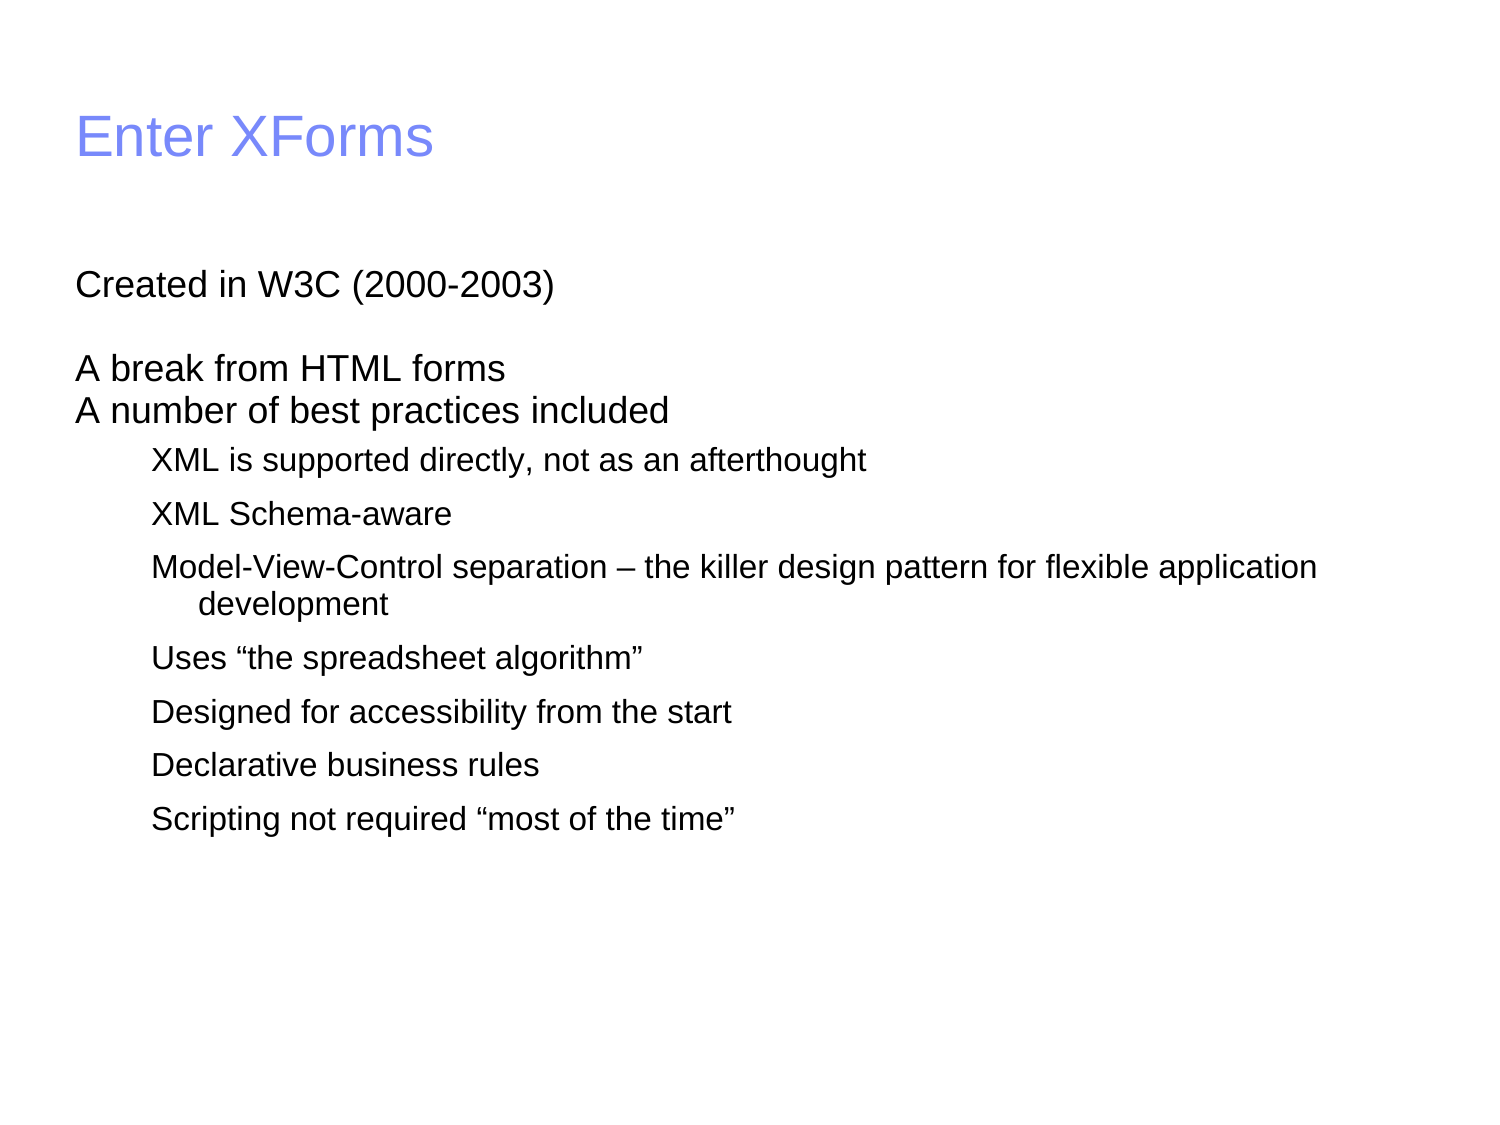

# Enter XForms
Created in W3C (2000-2003)
A break from HTML forms
A number of best practices included
XML is supported directly, not as an afterthought
XML Schema-aware
Model-View-Control separation – the killer design pattern for flexible application development
Uses “the spreadsheet algorithm”
Designed for accessibility from the start
Declarative business rules
Scripting not required “most of the time”